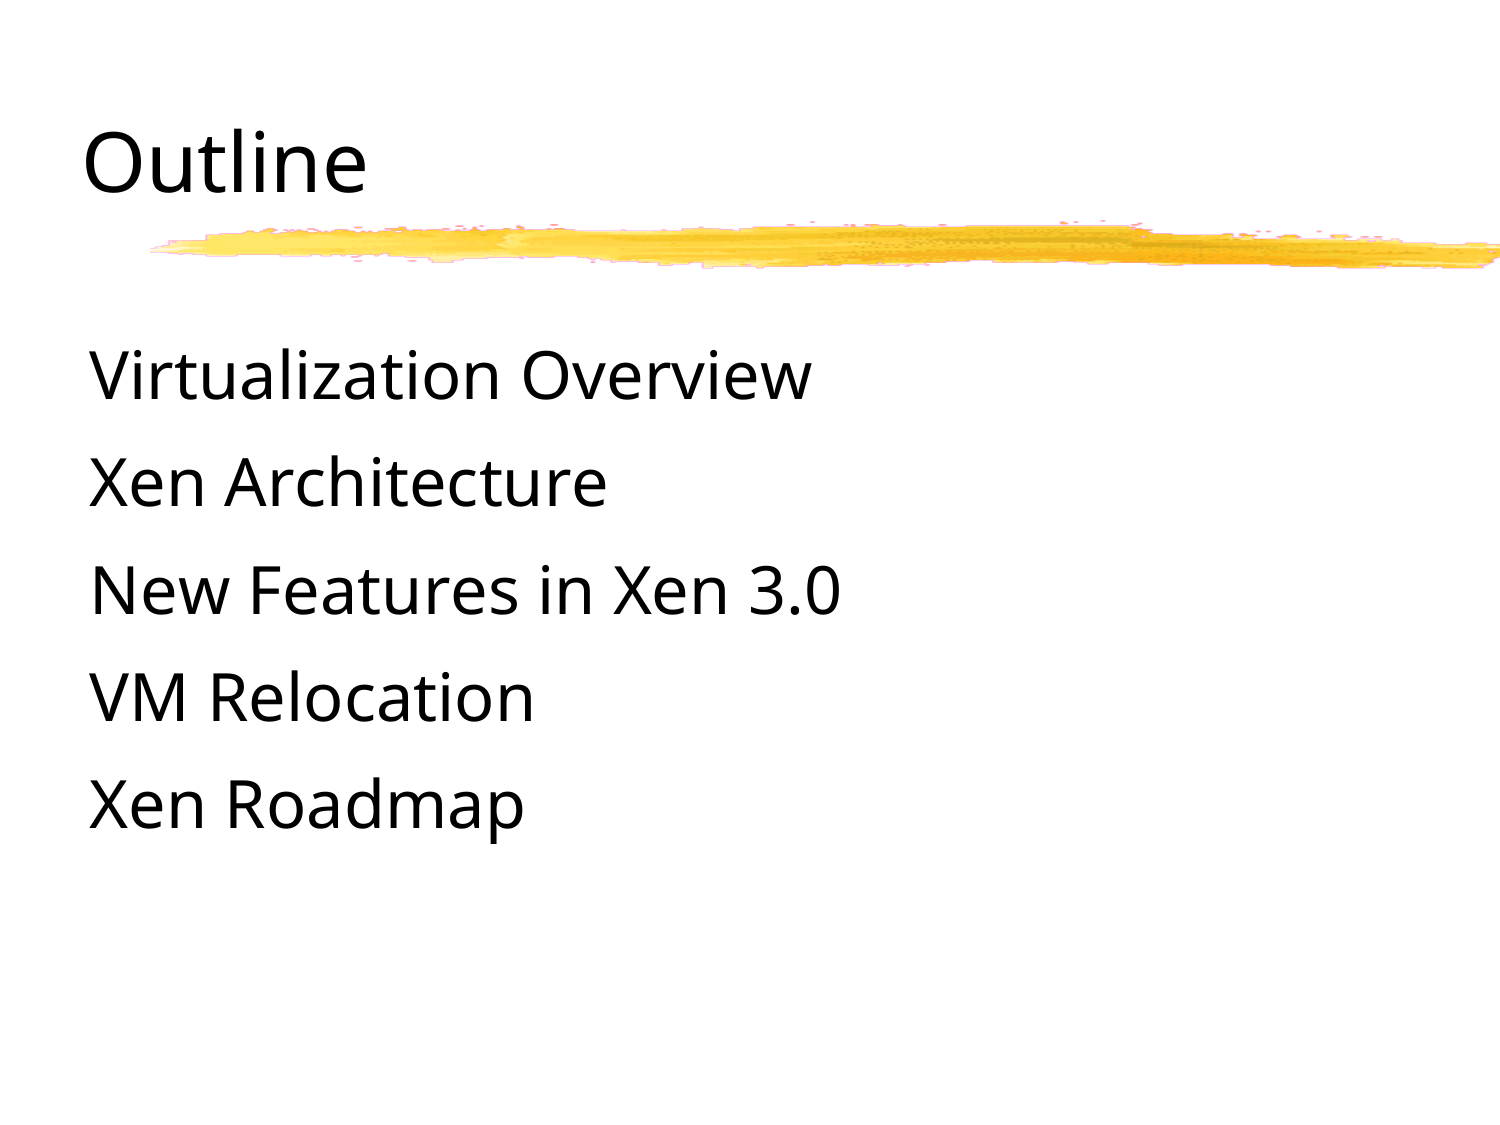

# Outline
Virtualization Overview
Xen Architecture
New Features in Xen 3.0
VM Relocation
Xen Roadmap